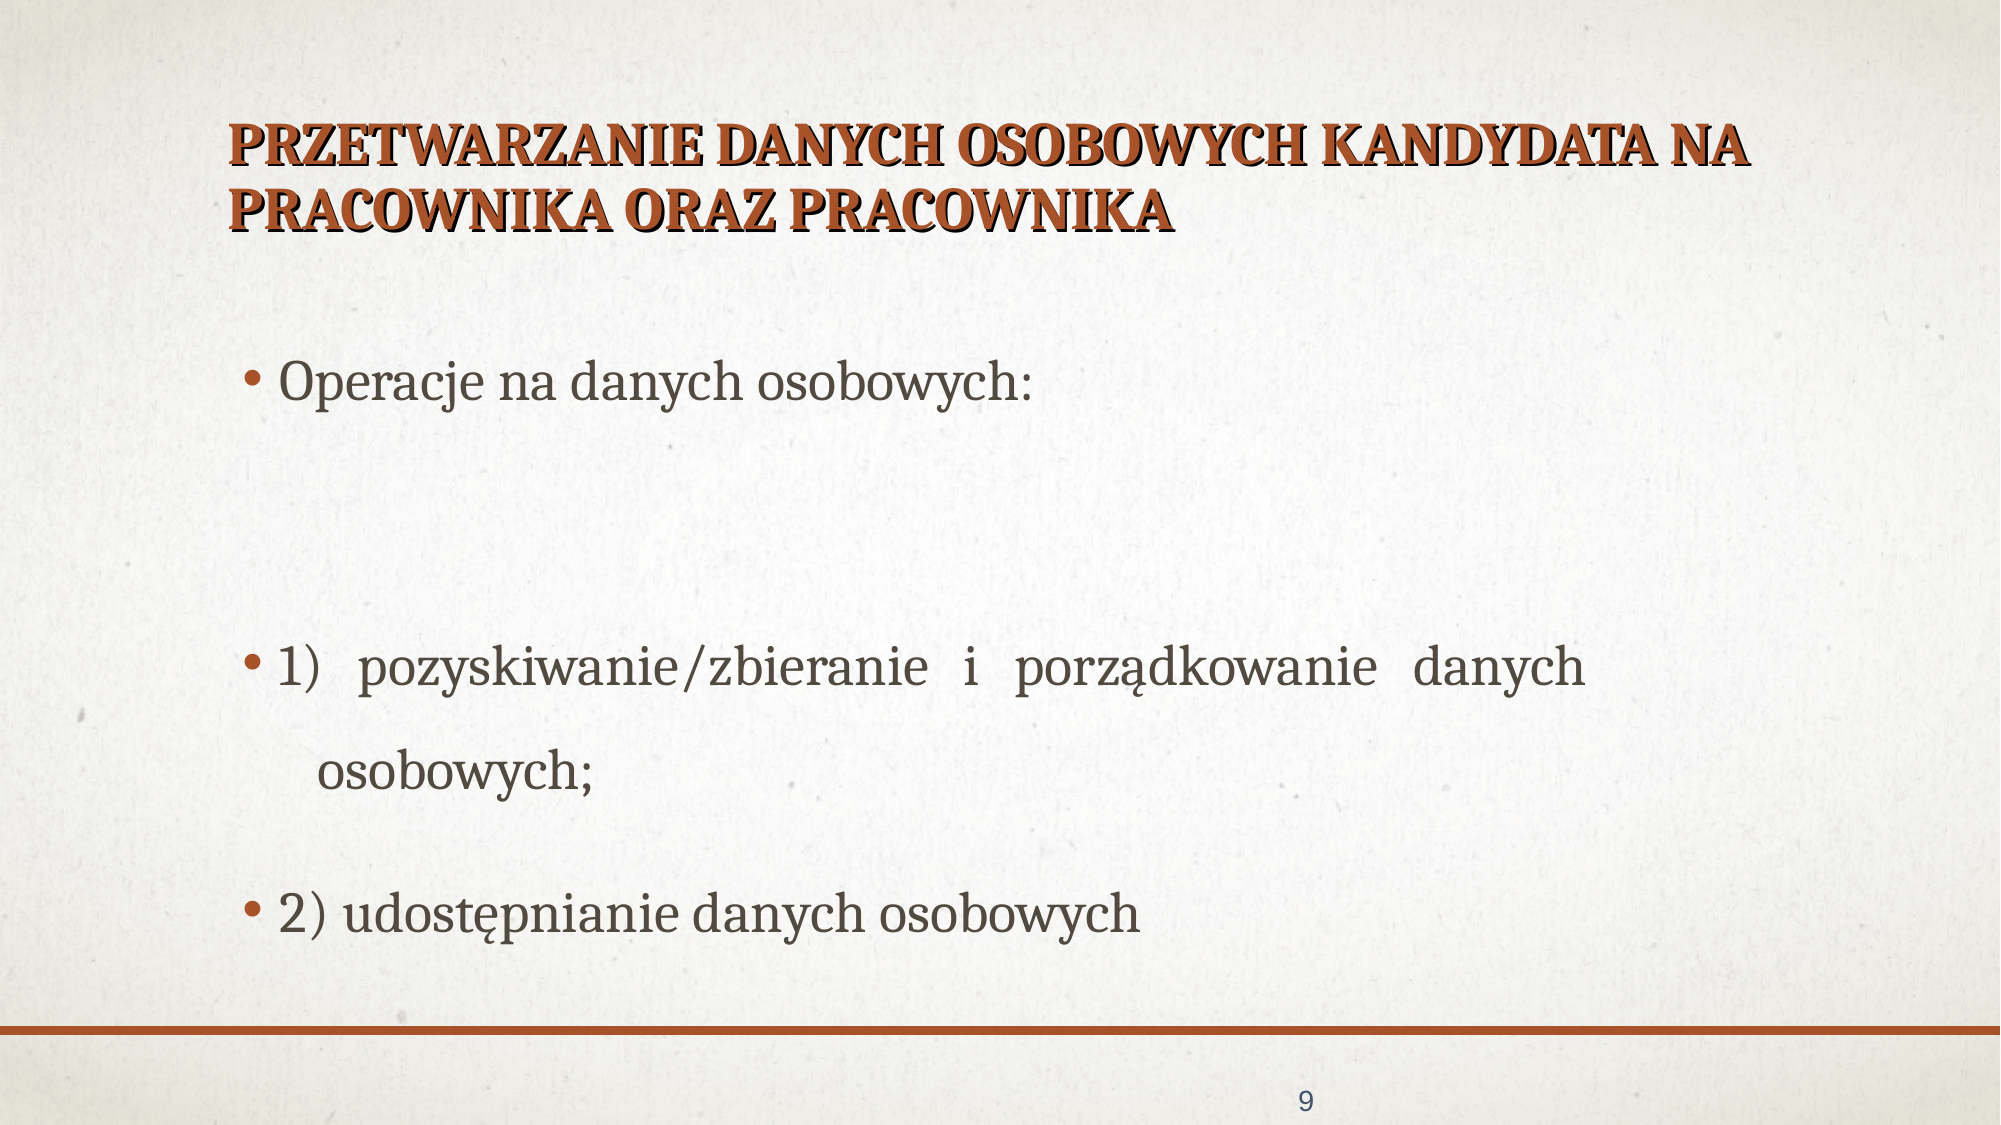

# Przetwarzanie danych osobowych kandydata na pracownika oraz pracownika
Operacje na danych osobowych:
1) pozyskiwanie/zbieranie i porządkowanie danych osobowych;
2) udostępnianie danych osobowych
9